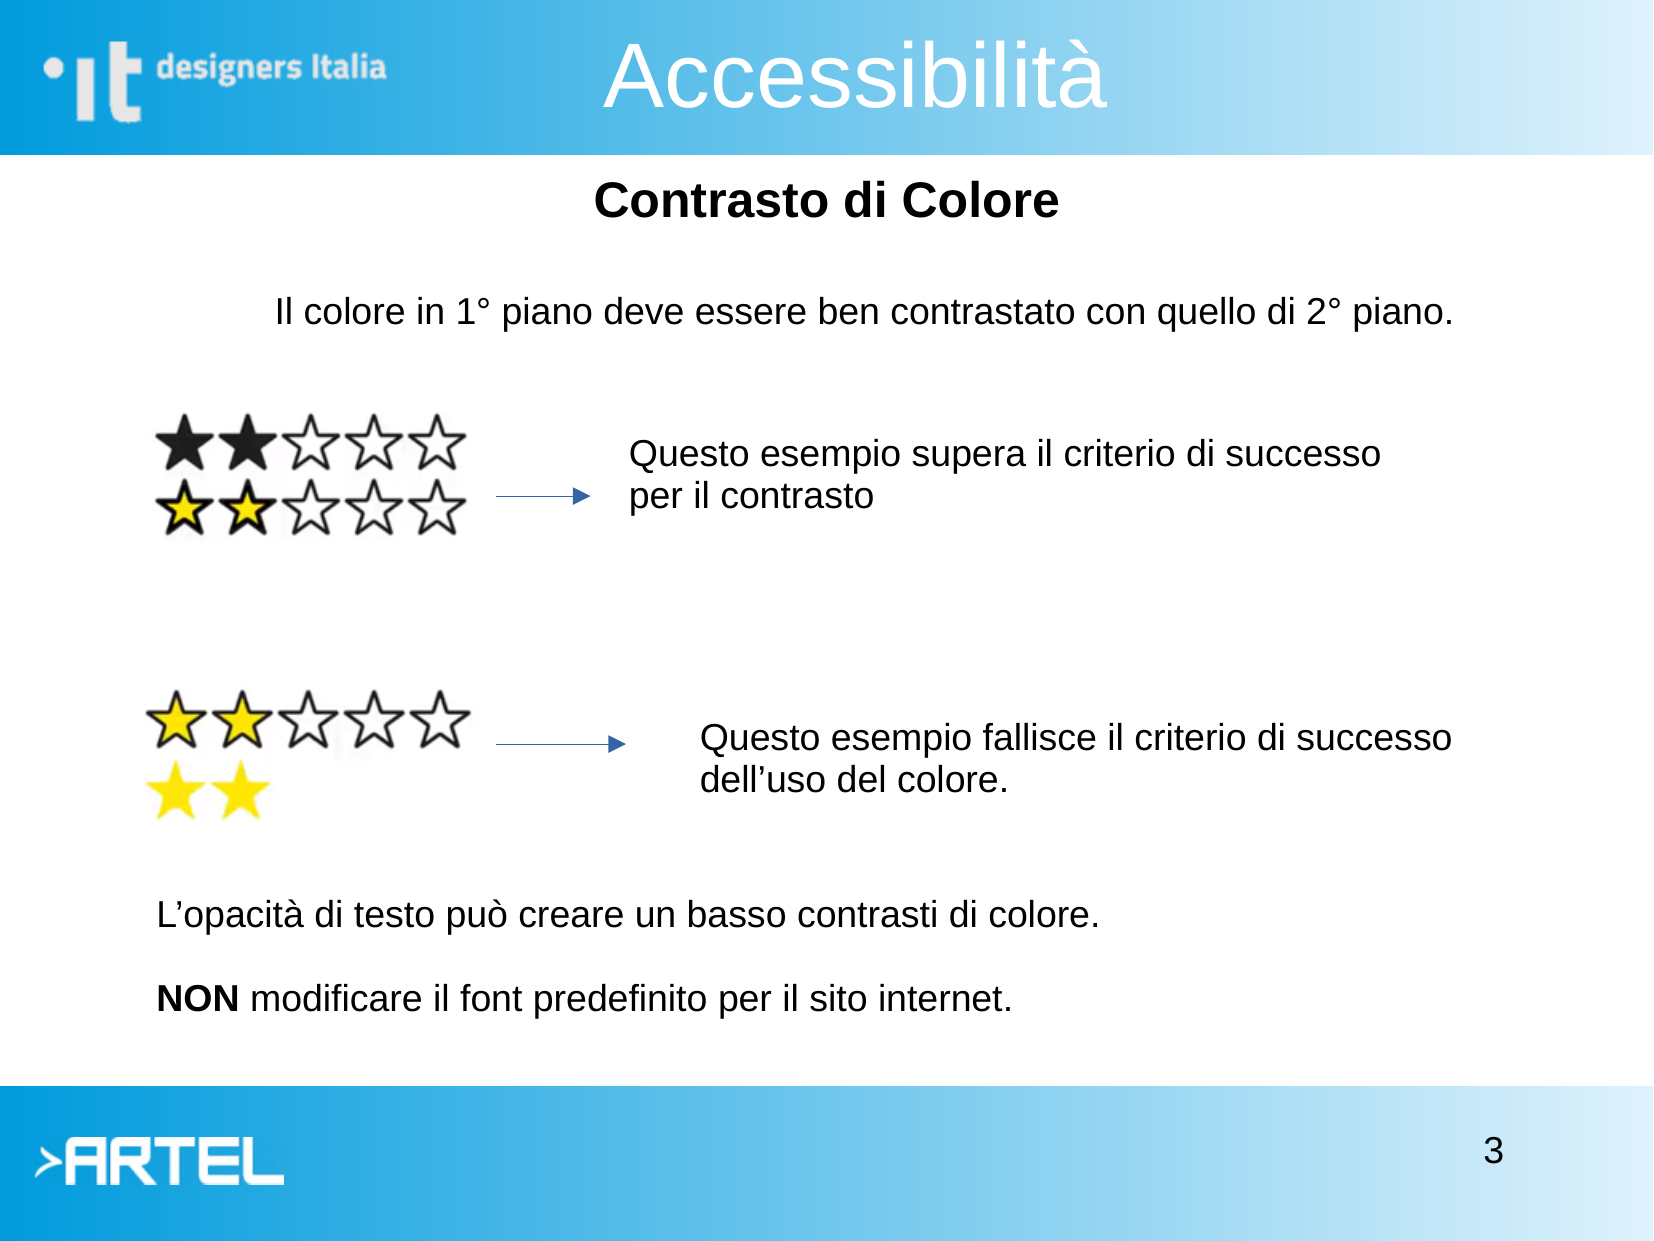

# Accessibilità
Contrasto di Colore
Il colore in 1° piano deve essere ben contrastato con quello di 2° piano.
Questo esempio supera il criterio di successo per il contrasto
Questo esempio fallisce il criterio di successo dell’uso del colore.
L’opacità di testo può creare un basso contrasti di colore.
NON modificare il font predefinito per il sito internet.